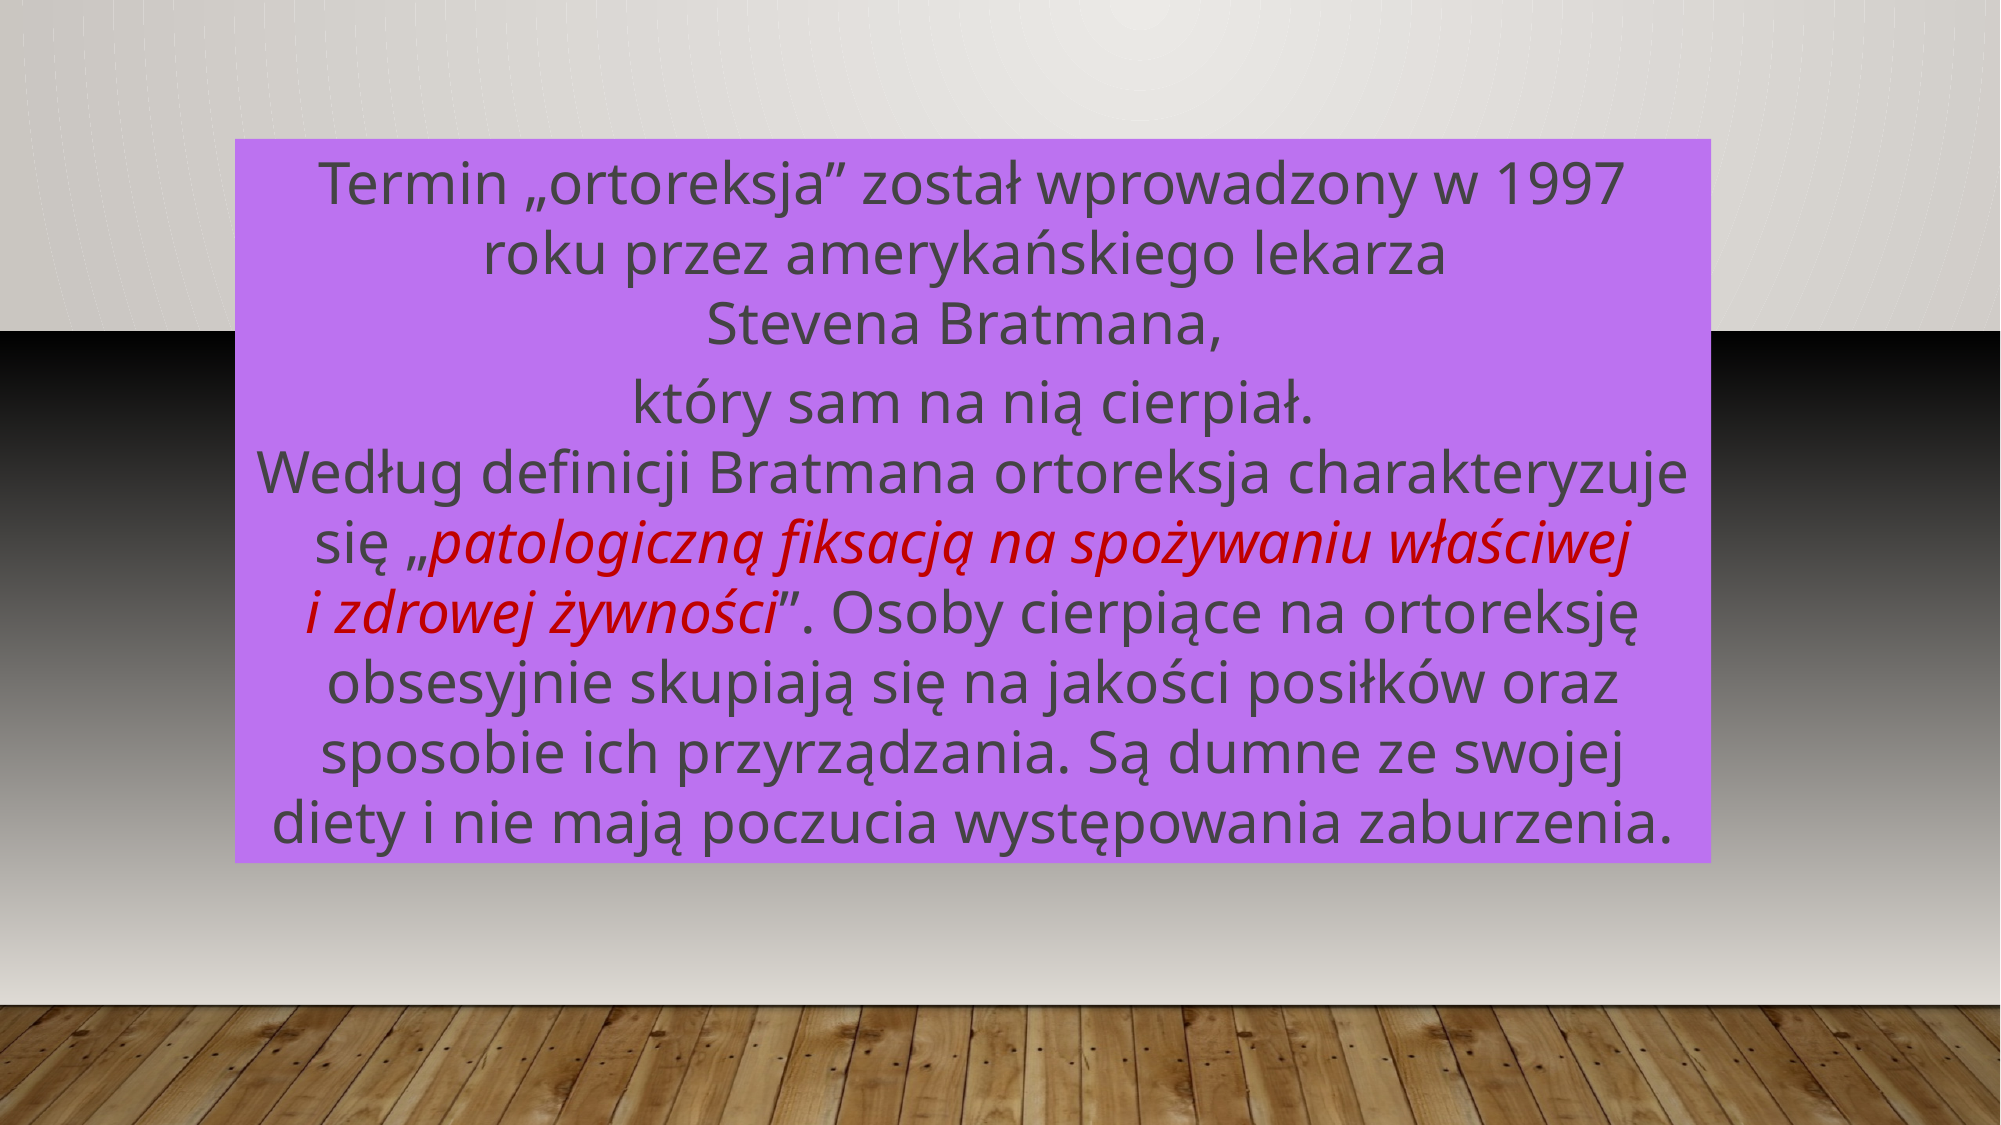

Termin „ortoreksja” został wprowadzony w 1997 roku przez amerykańskiego lekarza Stevena Bratmana,
który sam na nią cierpiał.
Według definicji Bratmana ortoreksja charakteryzuje się „patologiczną fiksacją na spożywaniu właściwej i zdrowej żywności”. Osoby cierpiące na ortoreksję obsesyjnie skupiają się na jakości posiłków oraz sposobie ich przyrządzania. Są dumne ze swojej diety i nie mają poczucia występowania zaburzenia.